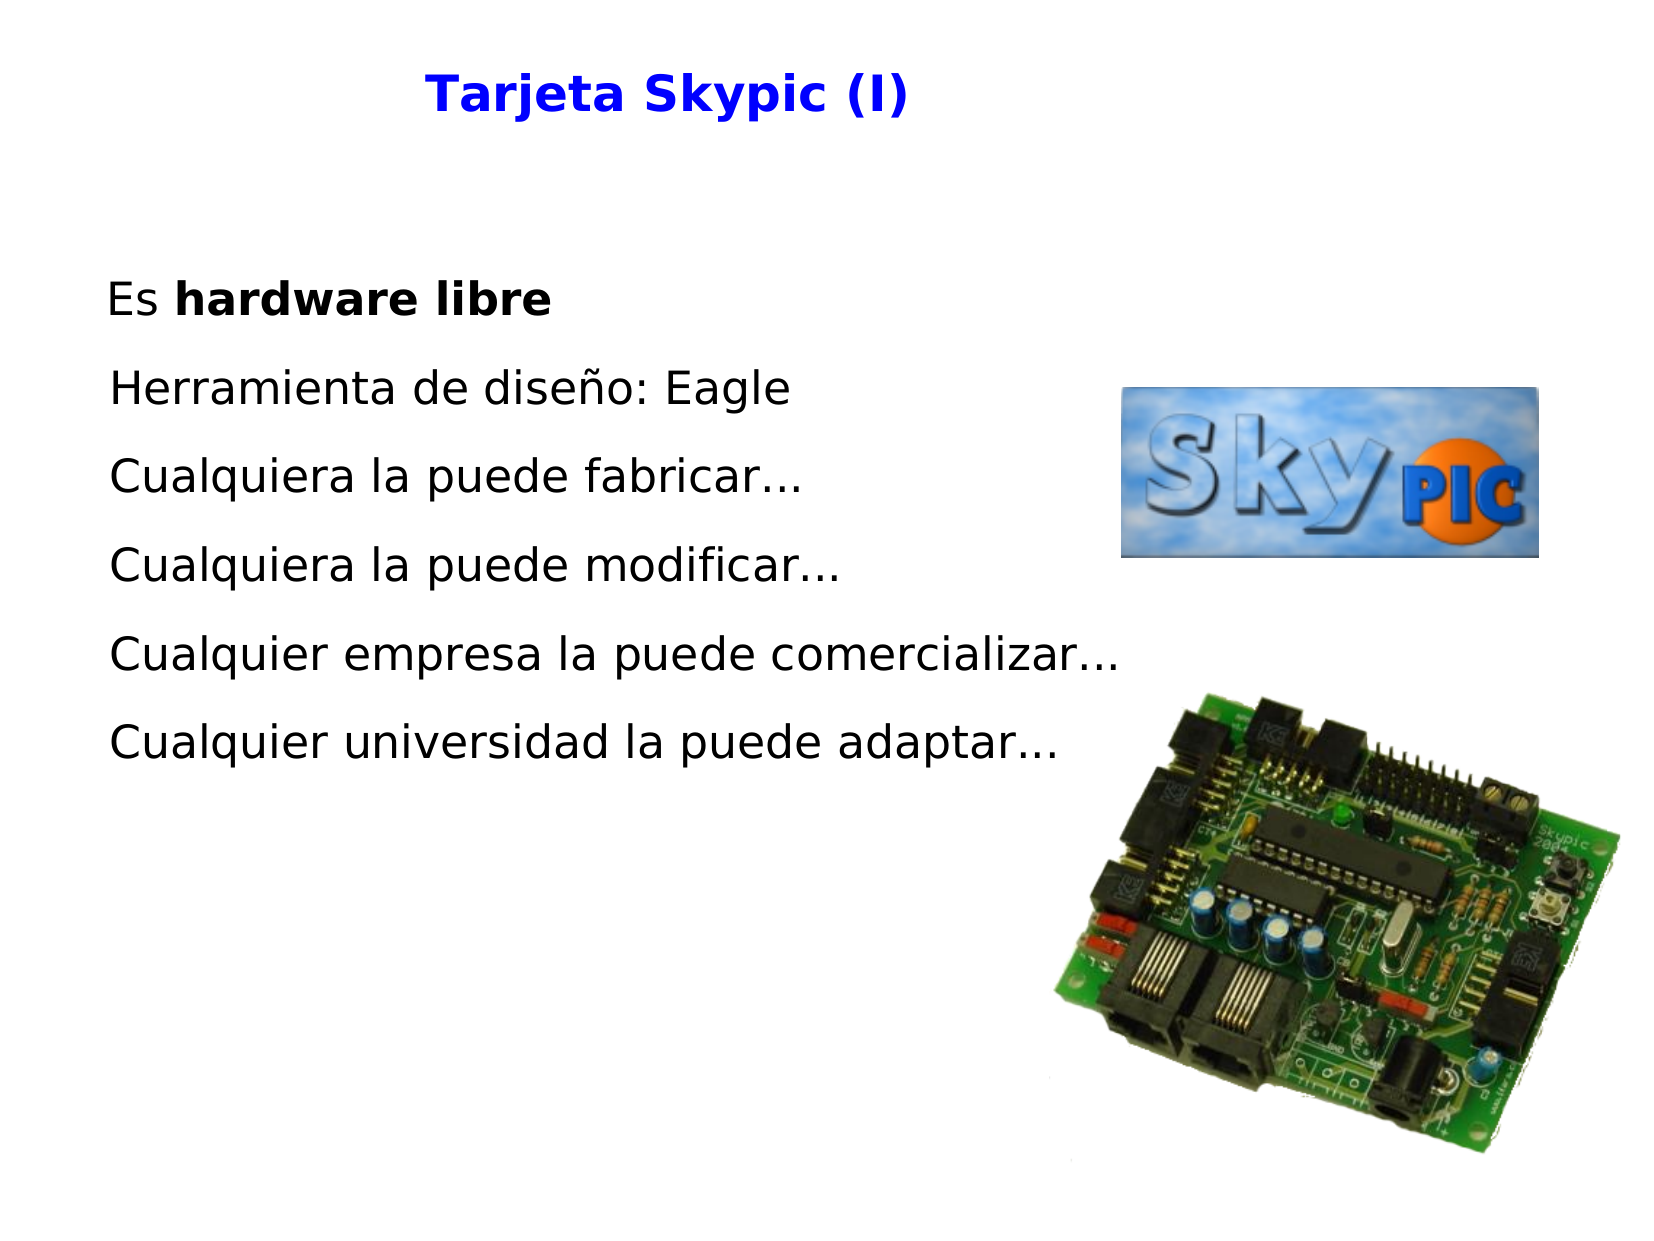

Tarjeta Skypic (I)
 Es hardware libre
 Herramienta de diseño: Eagle
 Cualquiera la puede fabricar...
 Cualquiera la puede modificar...
 Cualquier empresa la puede comercializar...
 Cualquier universidad la puede adaptar...